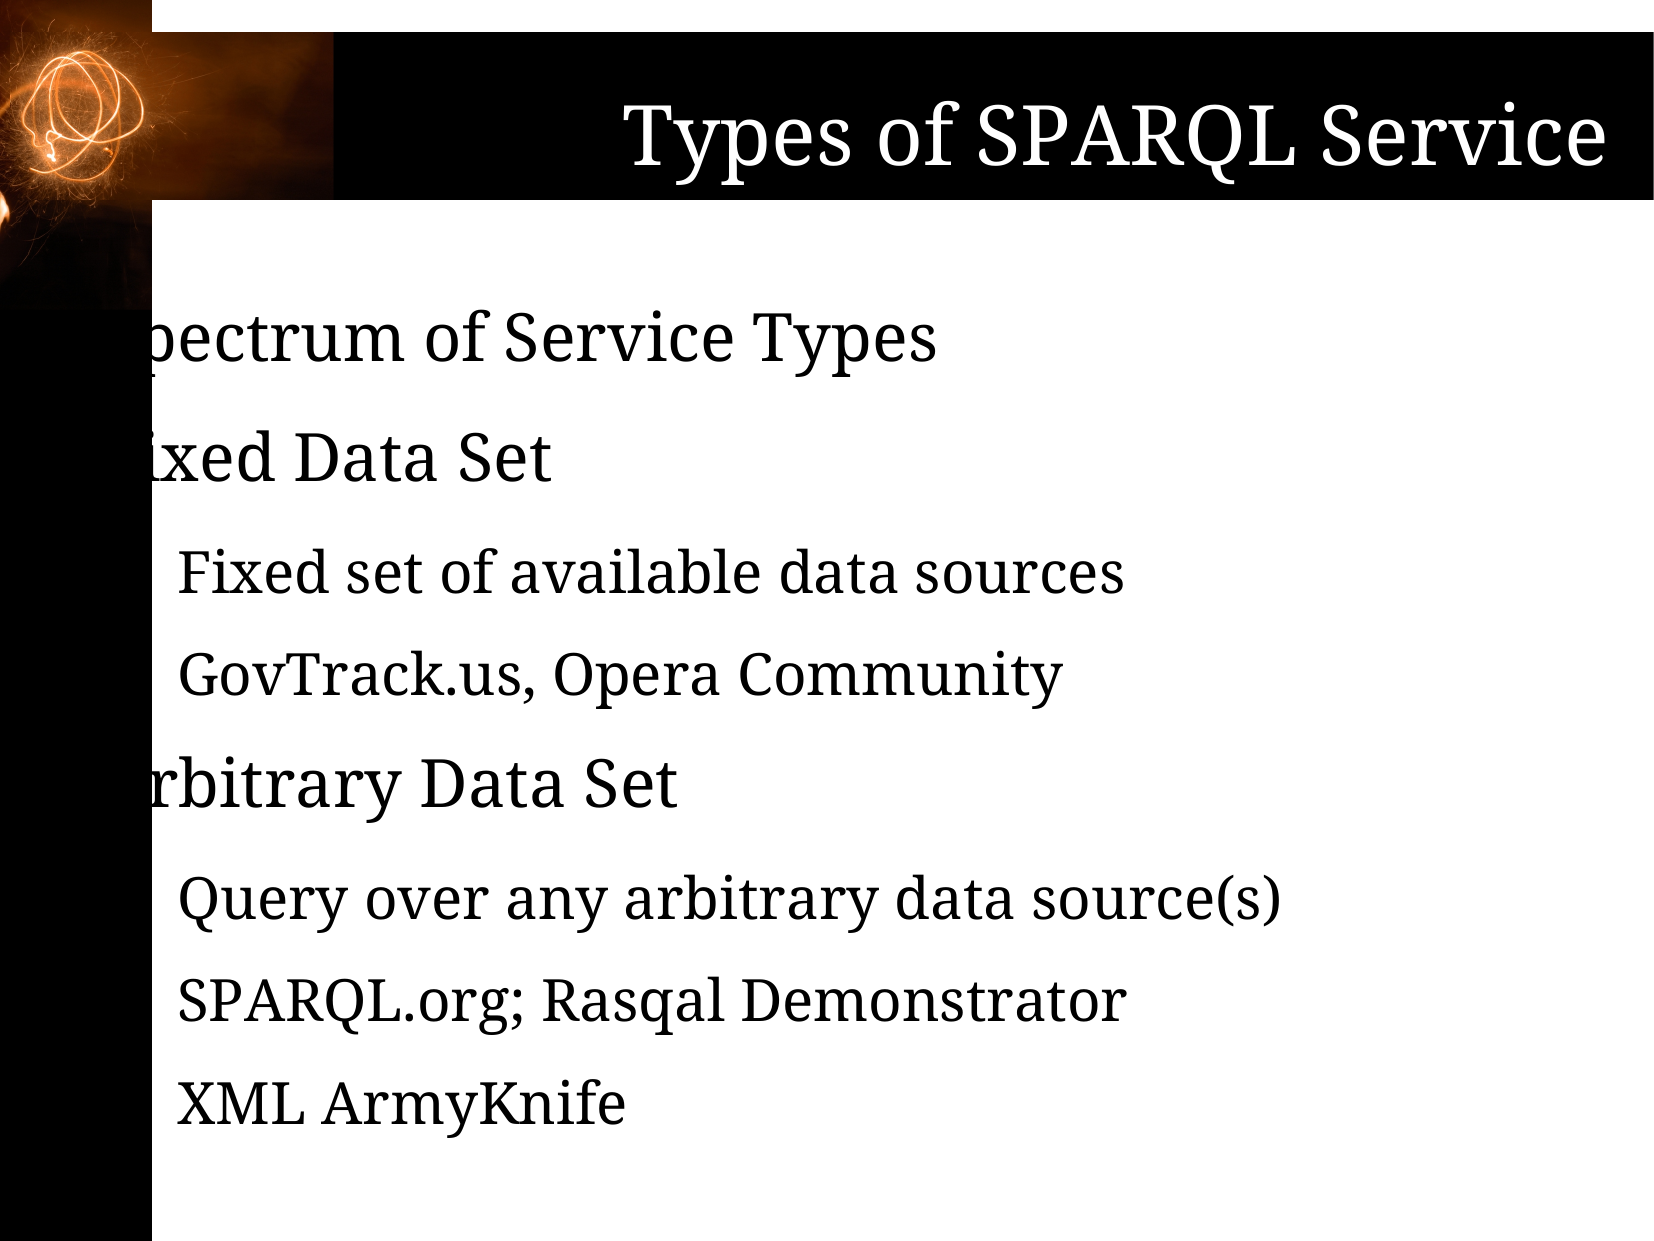

# Types of SPARQL Service
Spectrum of Service Types
Fixed Data Set
Fixed set of available data sources
GovTrack.us, Opera Community
Arbitrary Data Set
Query over any arbitrary data source(s)
SPARQL.org; Rasqal Demonstrator
XML ArmyKnife